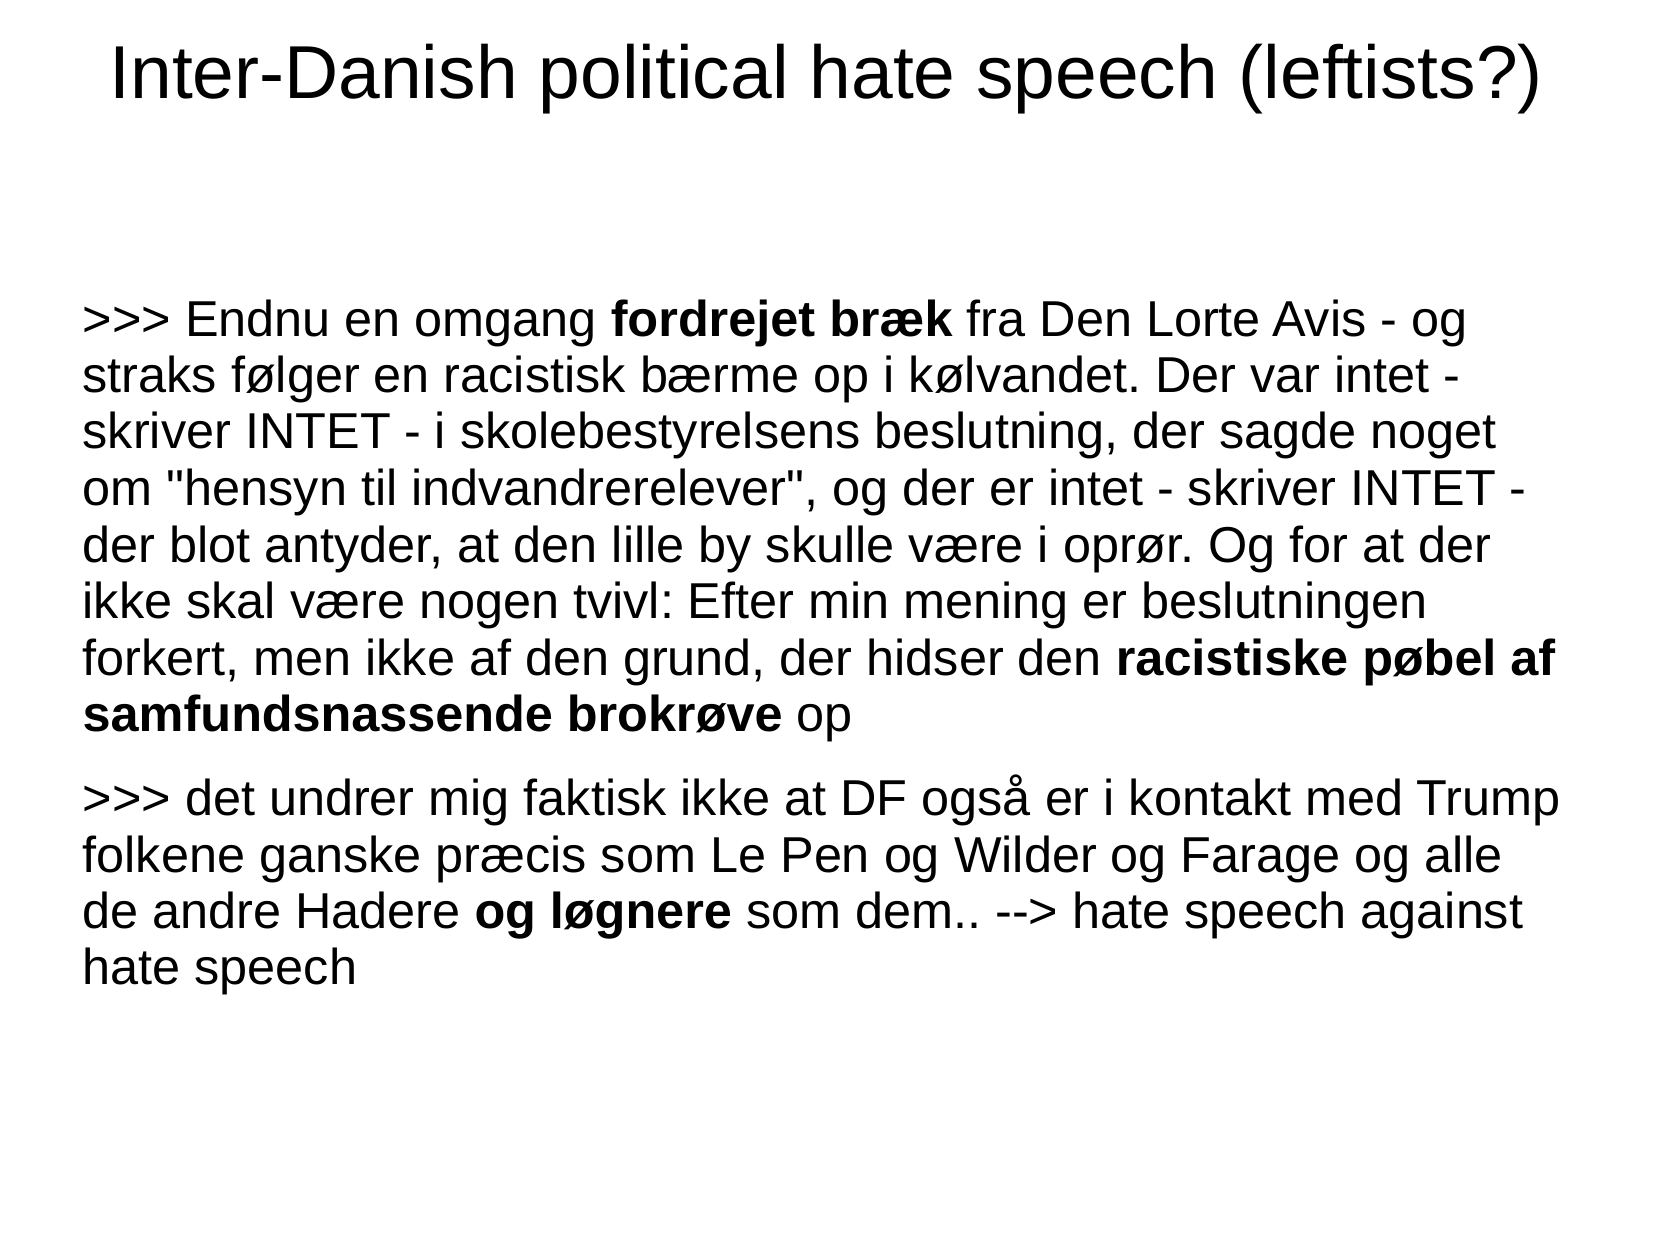

# Inter-Danish political hate speech (leftists?)
>>> Endnu en omgang fordrejet bræk fra Den Lorte Avis - og straks følger en racistisk bærme op i kølvandet. Der var intet - skriver INTET - i skolebestyrelsens beslutning, der sagde noget om "hensyn til indvandrerelever", og der er intet - skriver INTET - der blot antyder, at den lille by skulle være i oprør. Og for at der ikke skal være nogen tvivl: Efter min mening er beslutningen forkert, men ikke af den grund, der hidser den racistiske pøbel af samfundsnassende brokrøve op
>>> det undrer mig faktisk ikke at DF også er i kontakt med Trump folkene ganske præcis som Le Pen og Wilder og Farage og alle de andre Hadere og løgnere som dem.. --> hate speech against hate speech